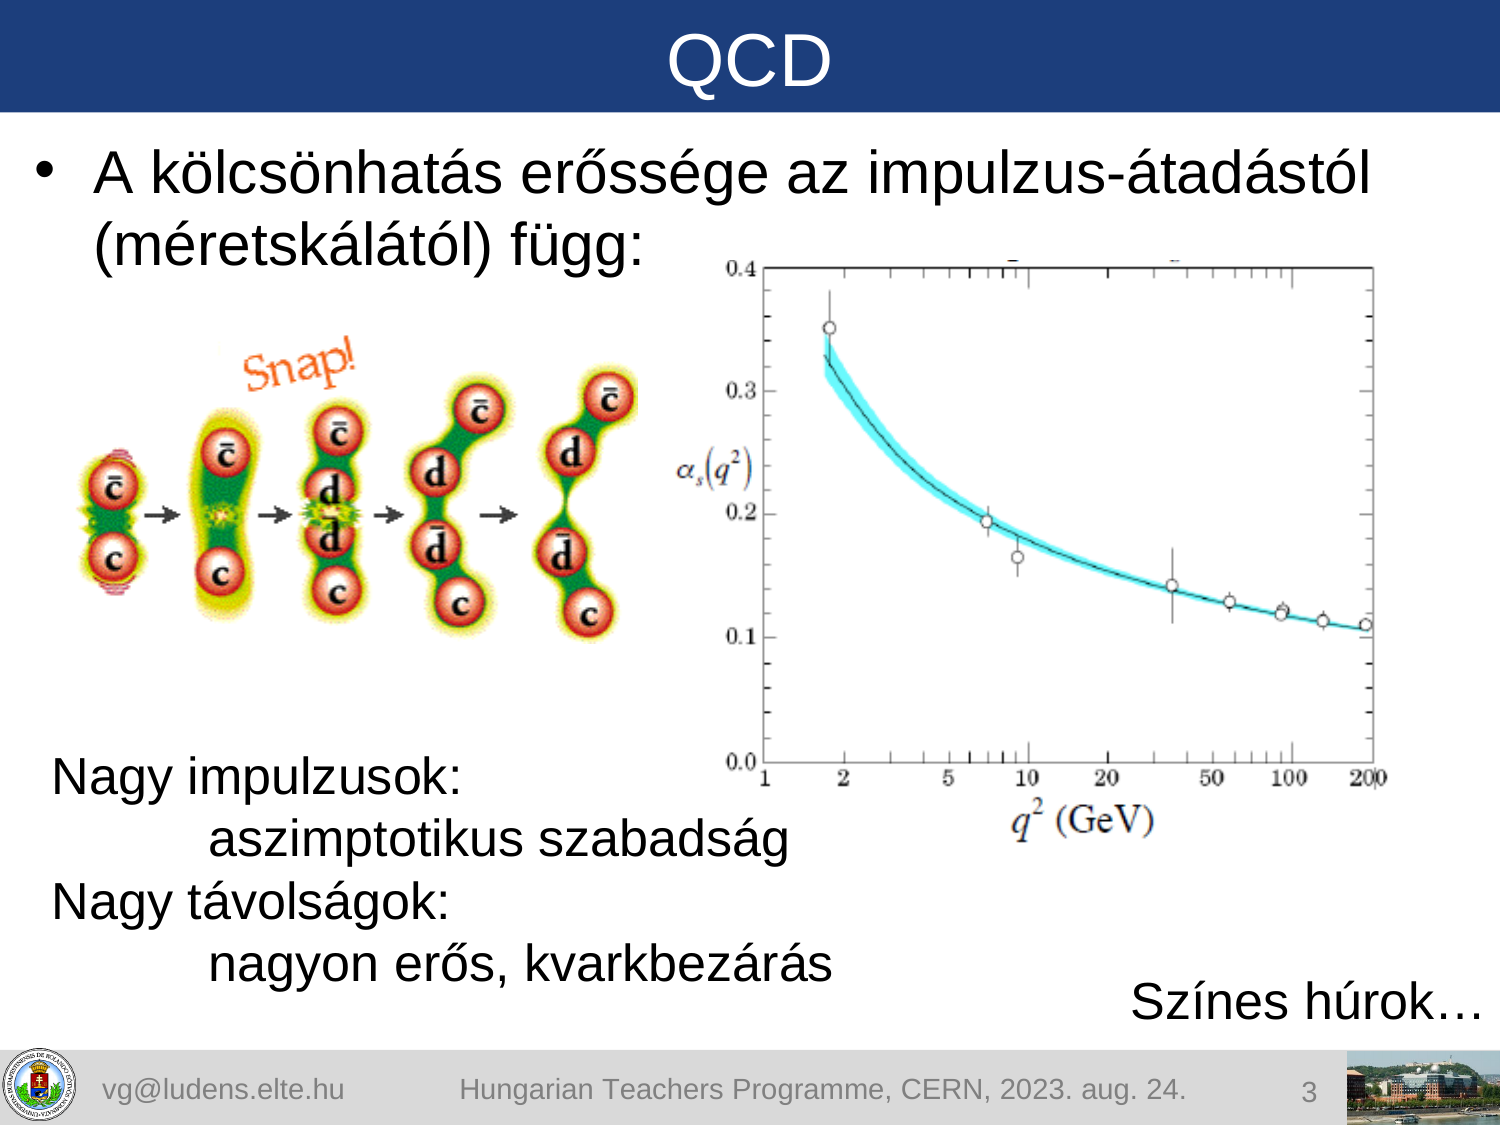

# QCD
A kölcsönhatás erőssége az impulzus-átadástól (méretskálától) függ:
Nagy impulzusok:
	aszimptotikus szabadság
Nagy távolságok:
	nagyon erős, kvarkbezárás
Színes húrok…
3